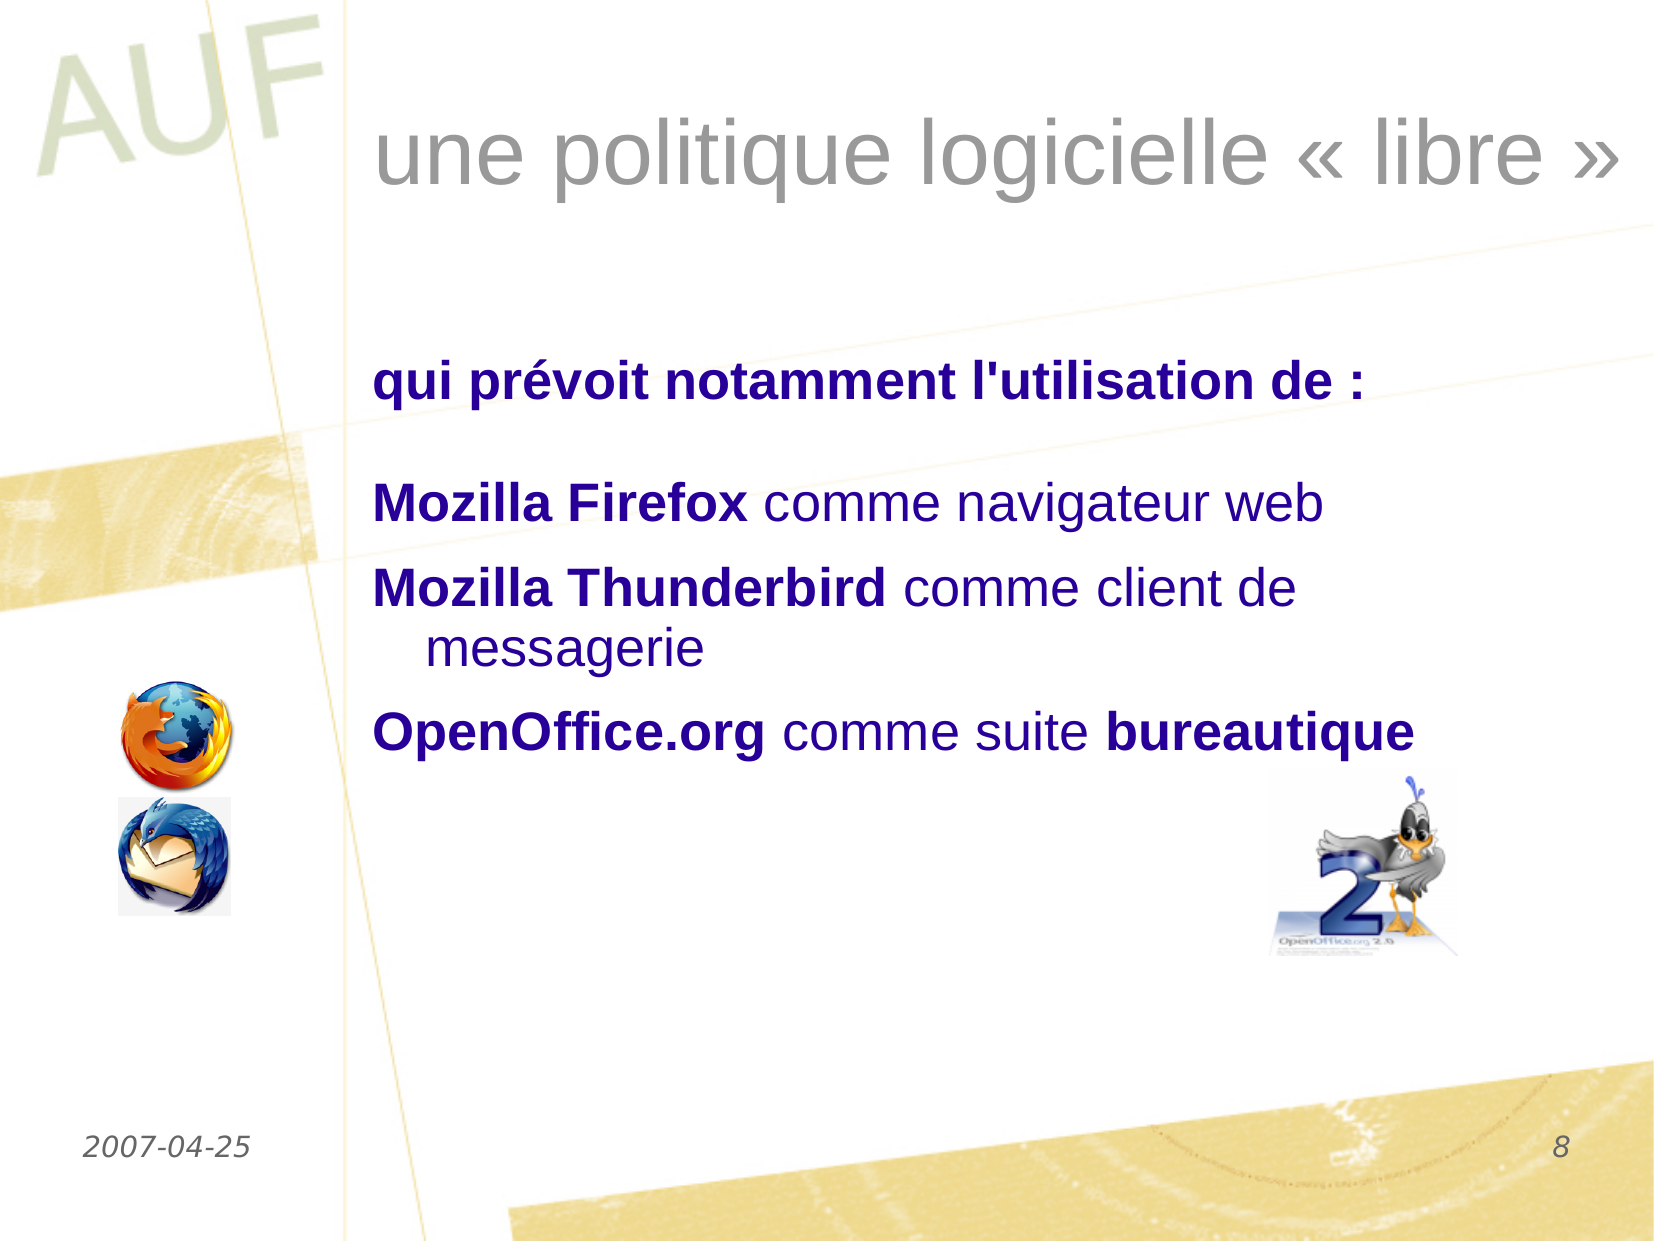

# une politique logicielle « libre »
qui prévoit notamment l'utilisation de :
Mozilla Firefox comme navigateur web
Mozilla Thunderbird comme client de messagerie
OpenOffice.org comme suite bureautique
2007-04-25
8